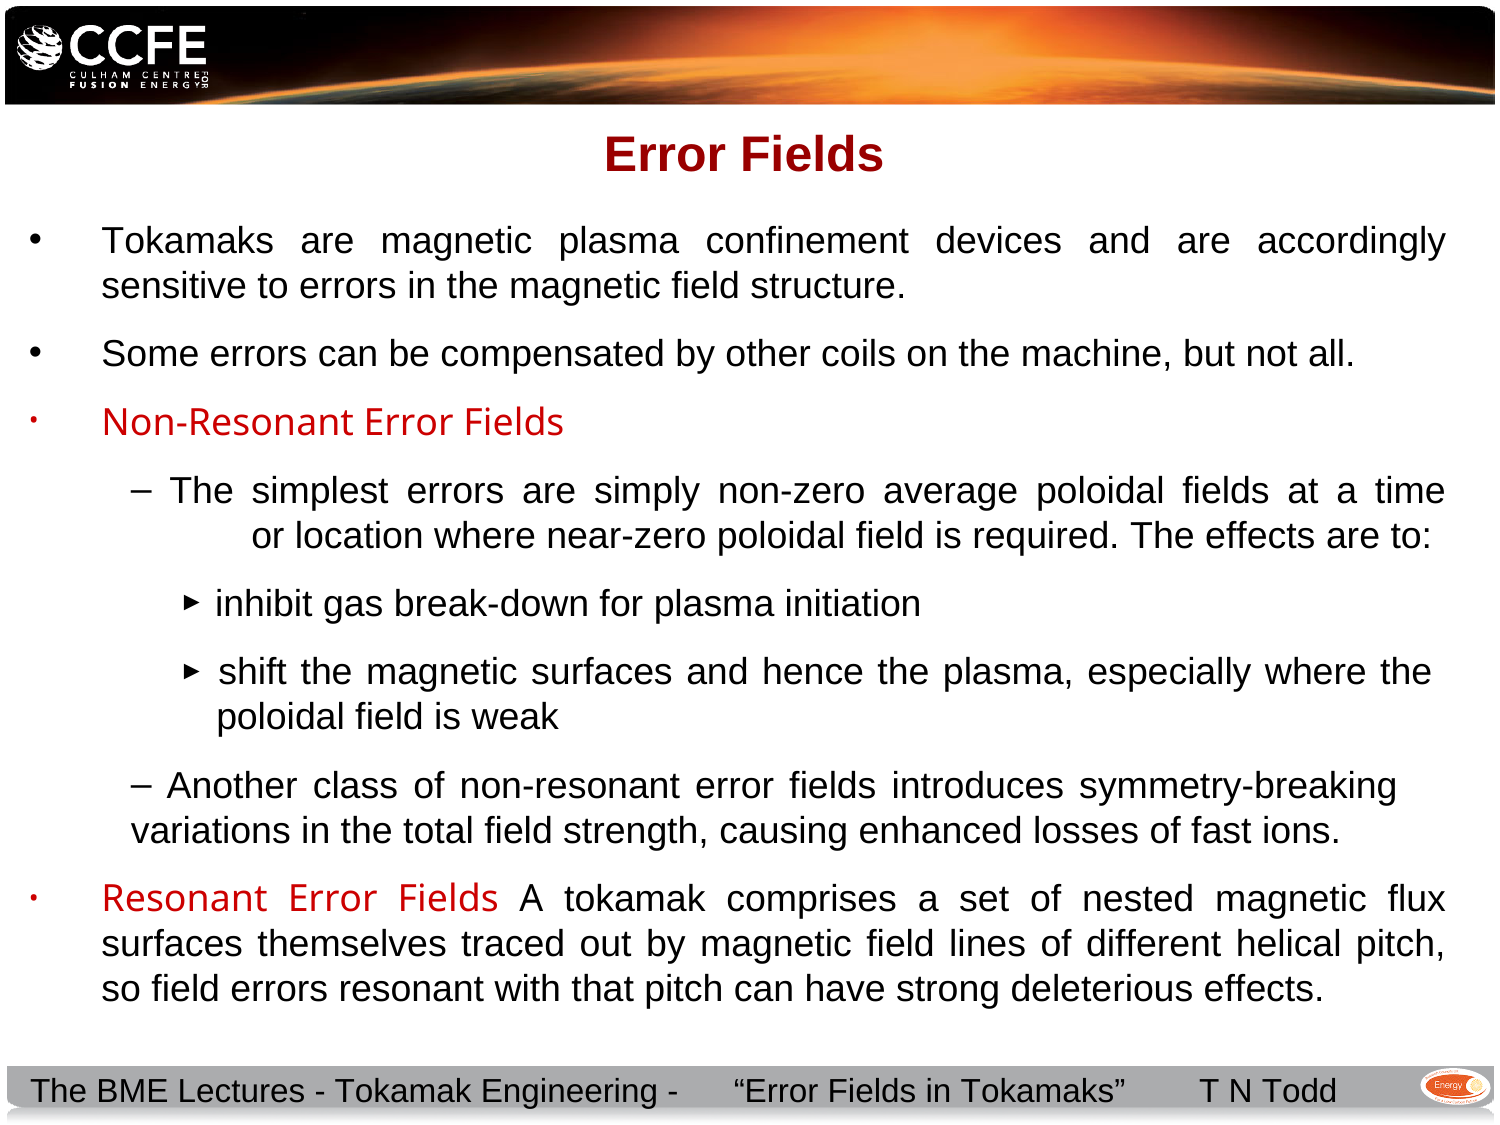

Error Fields
Tokamaks are magnetic plasma confinement devices and are accordingly sensitive to errors in the magnetic field structure.
Some errors can be compensated by other coils on the machine, but not all.
Non-Resonant Error Fields
 The simplest errors are simply non-zero average poloidal fields at a time 	or location where near-zero poloidal field is required. The effects are to:
 inhibit gas break-down for plasma initiation
 shift the magnetic surfaces and hence the plasma, especially where the …poloidal field is weak
 Another class of non-resonant error fields introduces symmetry-breaking …variations in the total field strength, causing enhanced losses of fast ions.
Resonant Error Fields A tokamak comprises a set of nested magnetic flux surfaces themselves traced out by magnetic field lines of different helical pitch, so field errors resonant with that pitch can have strong deleterious effects.